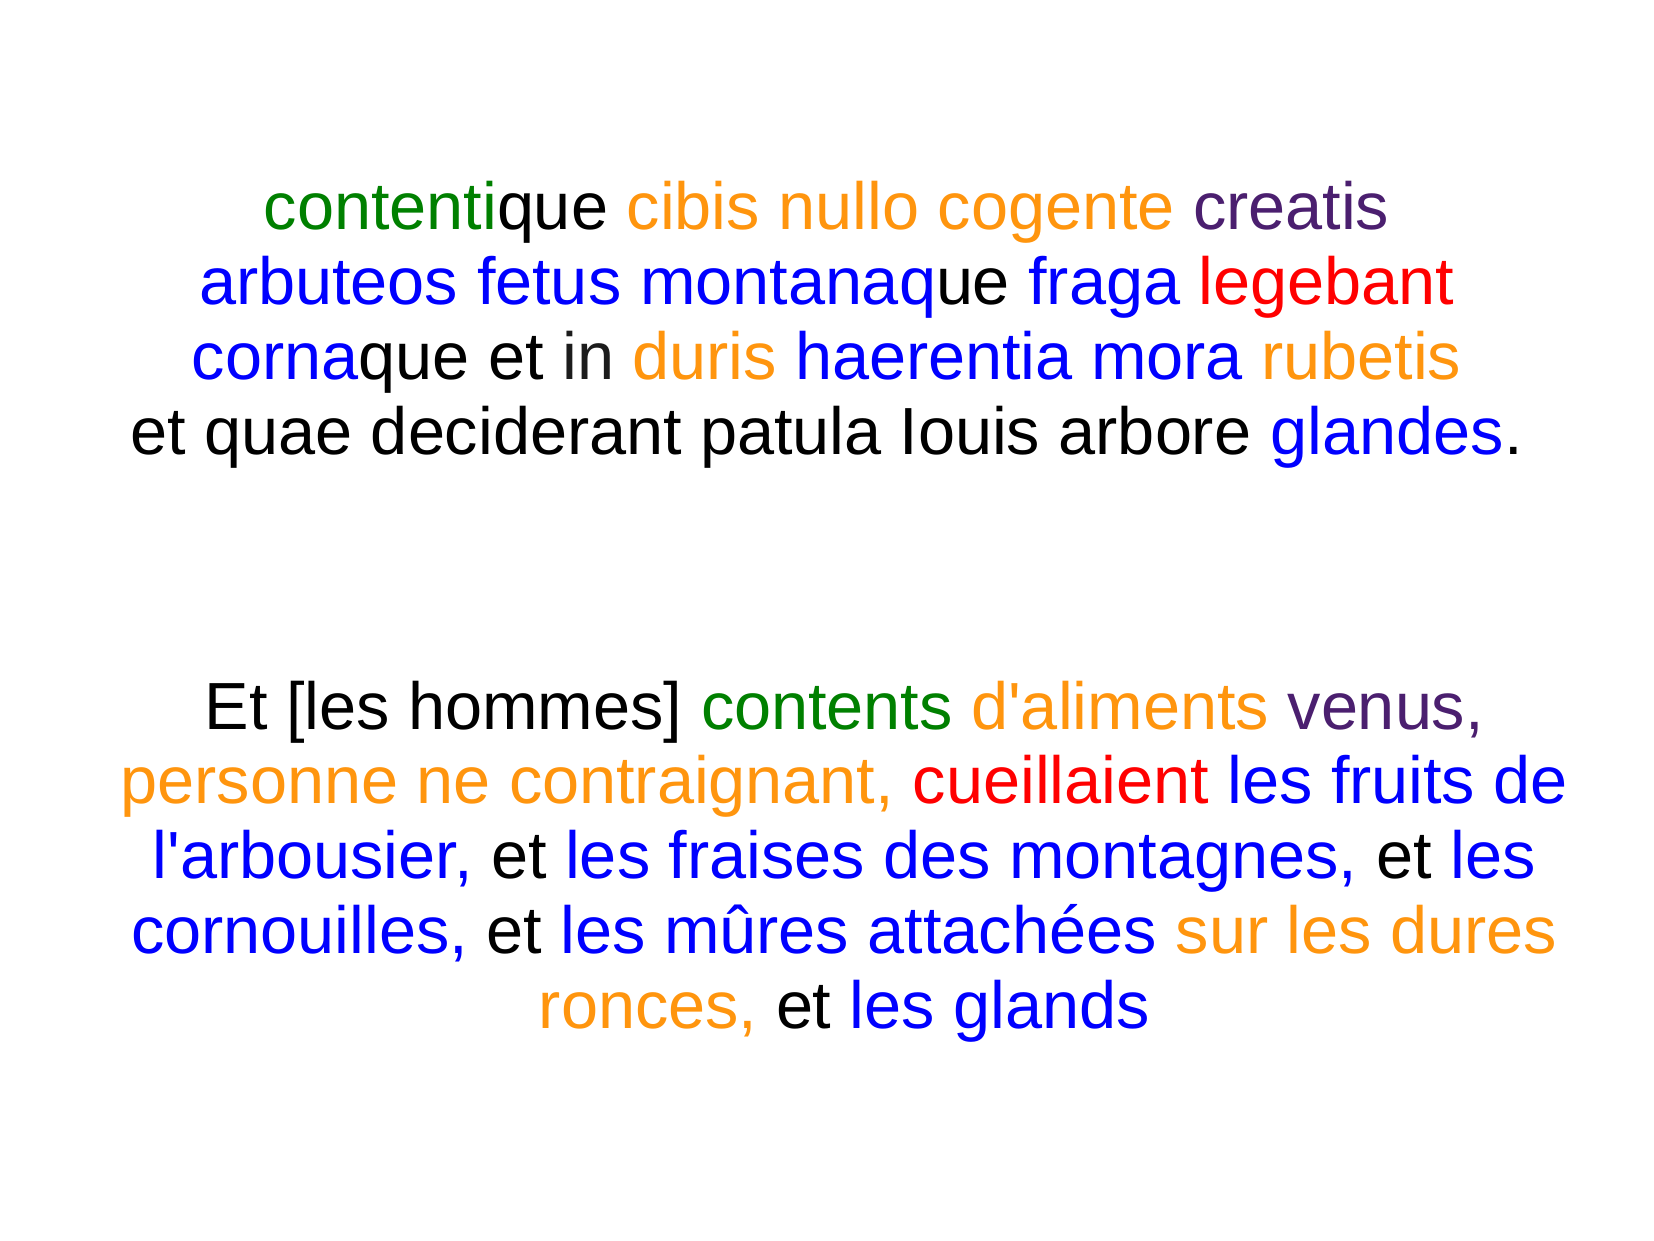

# contentique cibis nullo cogente creatis arbuteos fetus montanaque fraga legebant cornaque et in duris haerentia mora rubetis et quae deciderant patula Iouis arbore glandes.
Et [les hommes] contents d'aliments venus, personne ne contraignant, cueillaient les fruits de l'arbousier, et les fraises des montagnes, et les cornouilles, et les mûres attachées sur les dures ronces, et les glands